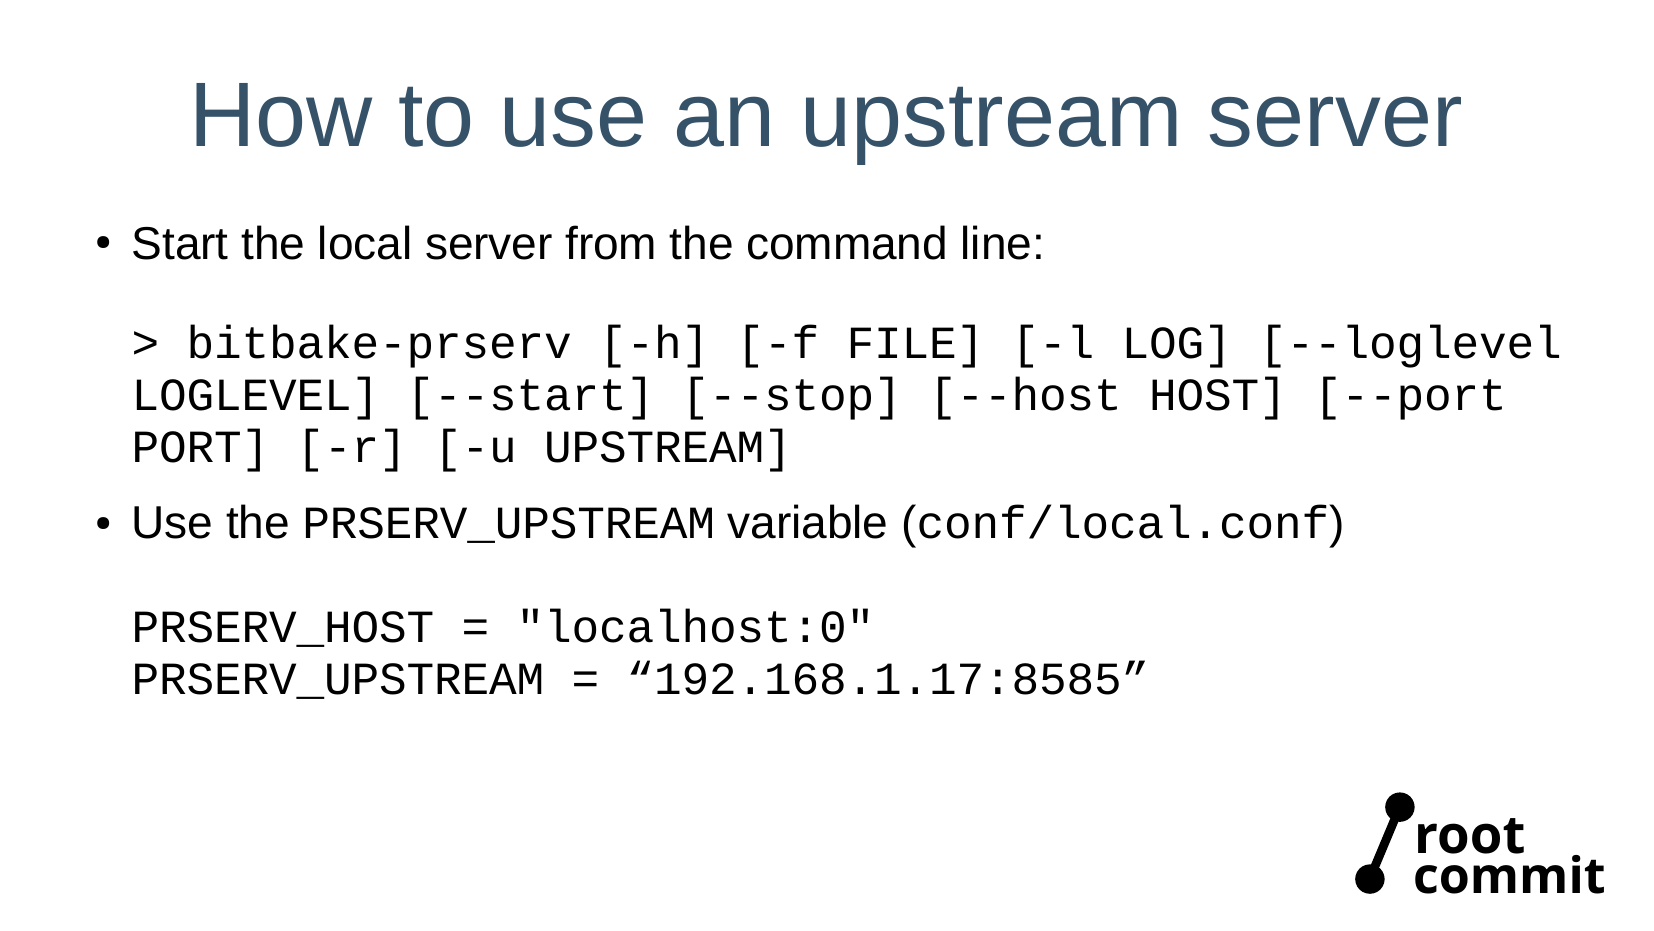

# How to use an upstream server
Start the local server from the command line:
> bitbake-prserv [-h] [-f FILE] [-l LOG] [--loglevel LOGLEVEL] [--start] [--stop] [--host HOST] [--port PORT] [-r] [-u UPSTREAM]
Use the PRSERV_UPSTREAM variable (conf/local.conf)
PRSERV_HOST = "localhost:0"
PRSERV_UPSTREAM = “192.168.1.17:8585”